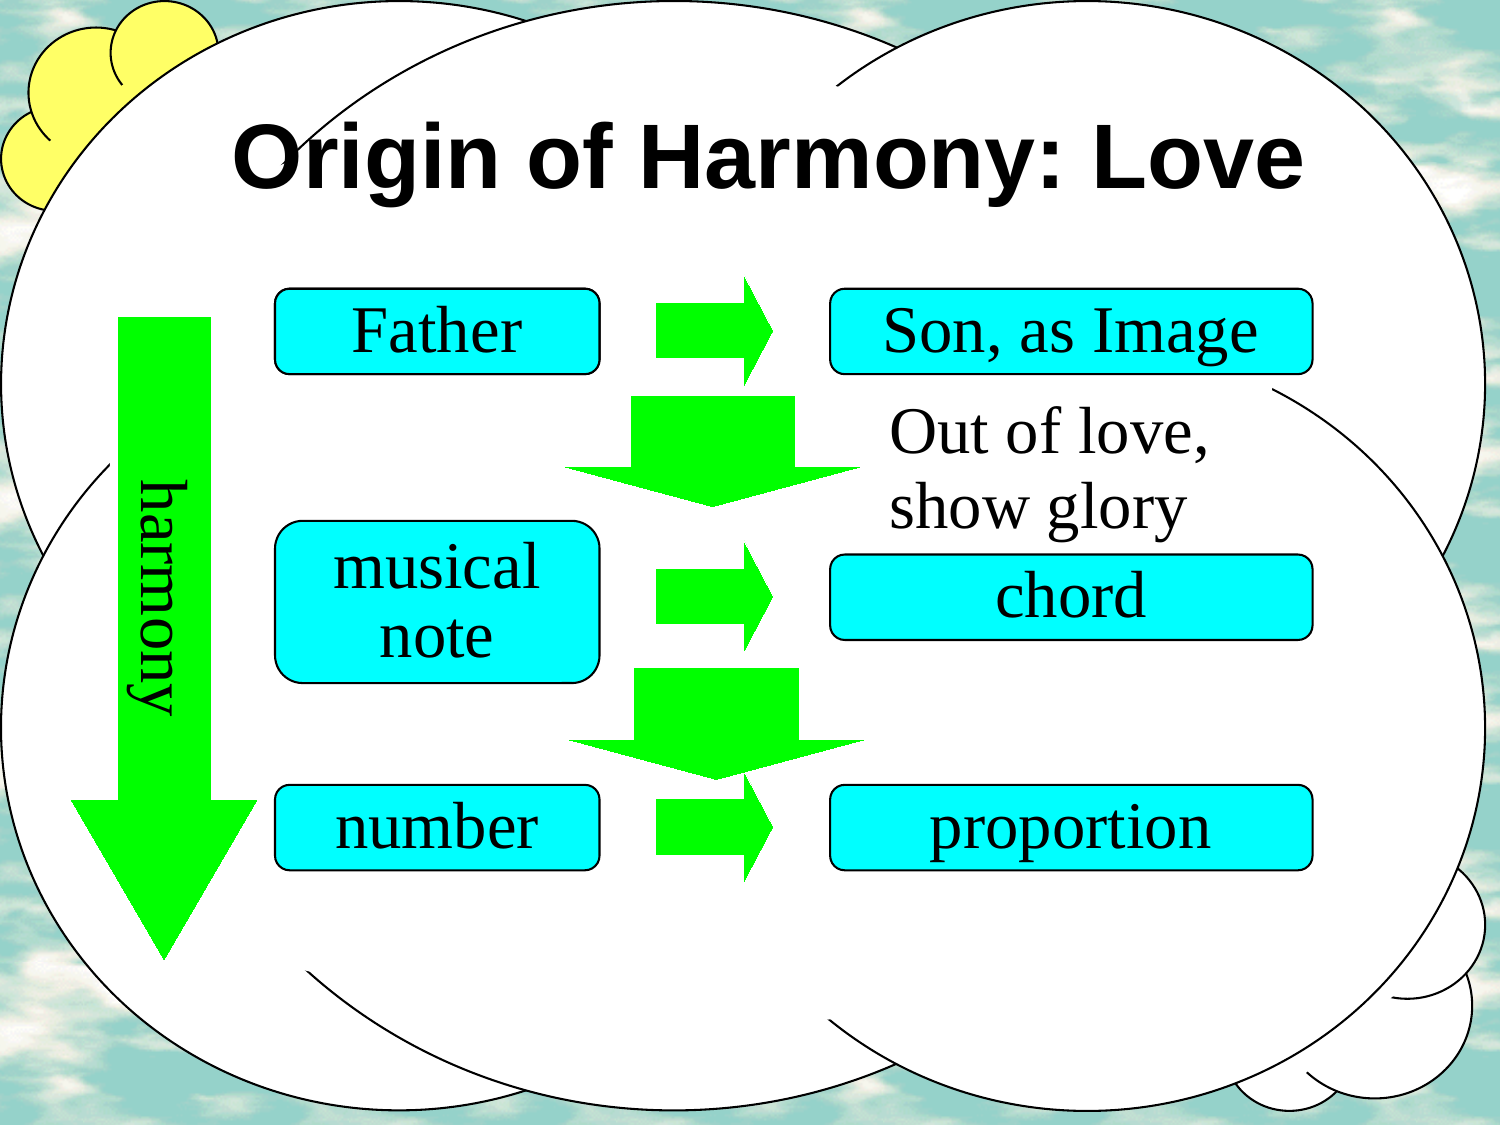

# Origin of Harmony: Love
Father
Father
Son, as Image
Out of love, show glory
musical note
chord
harmony
number
proportion